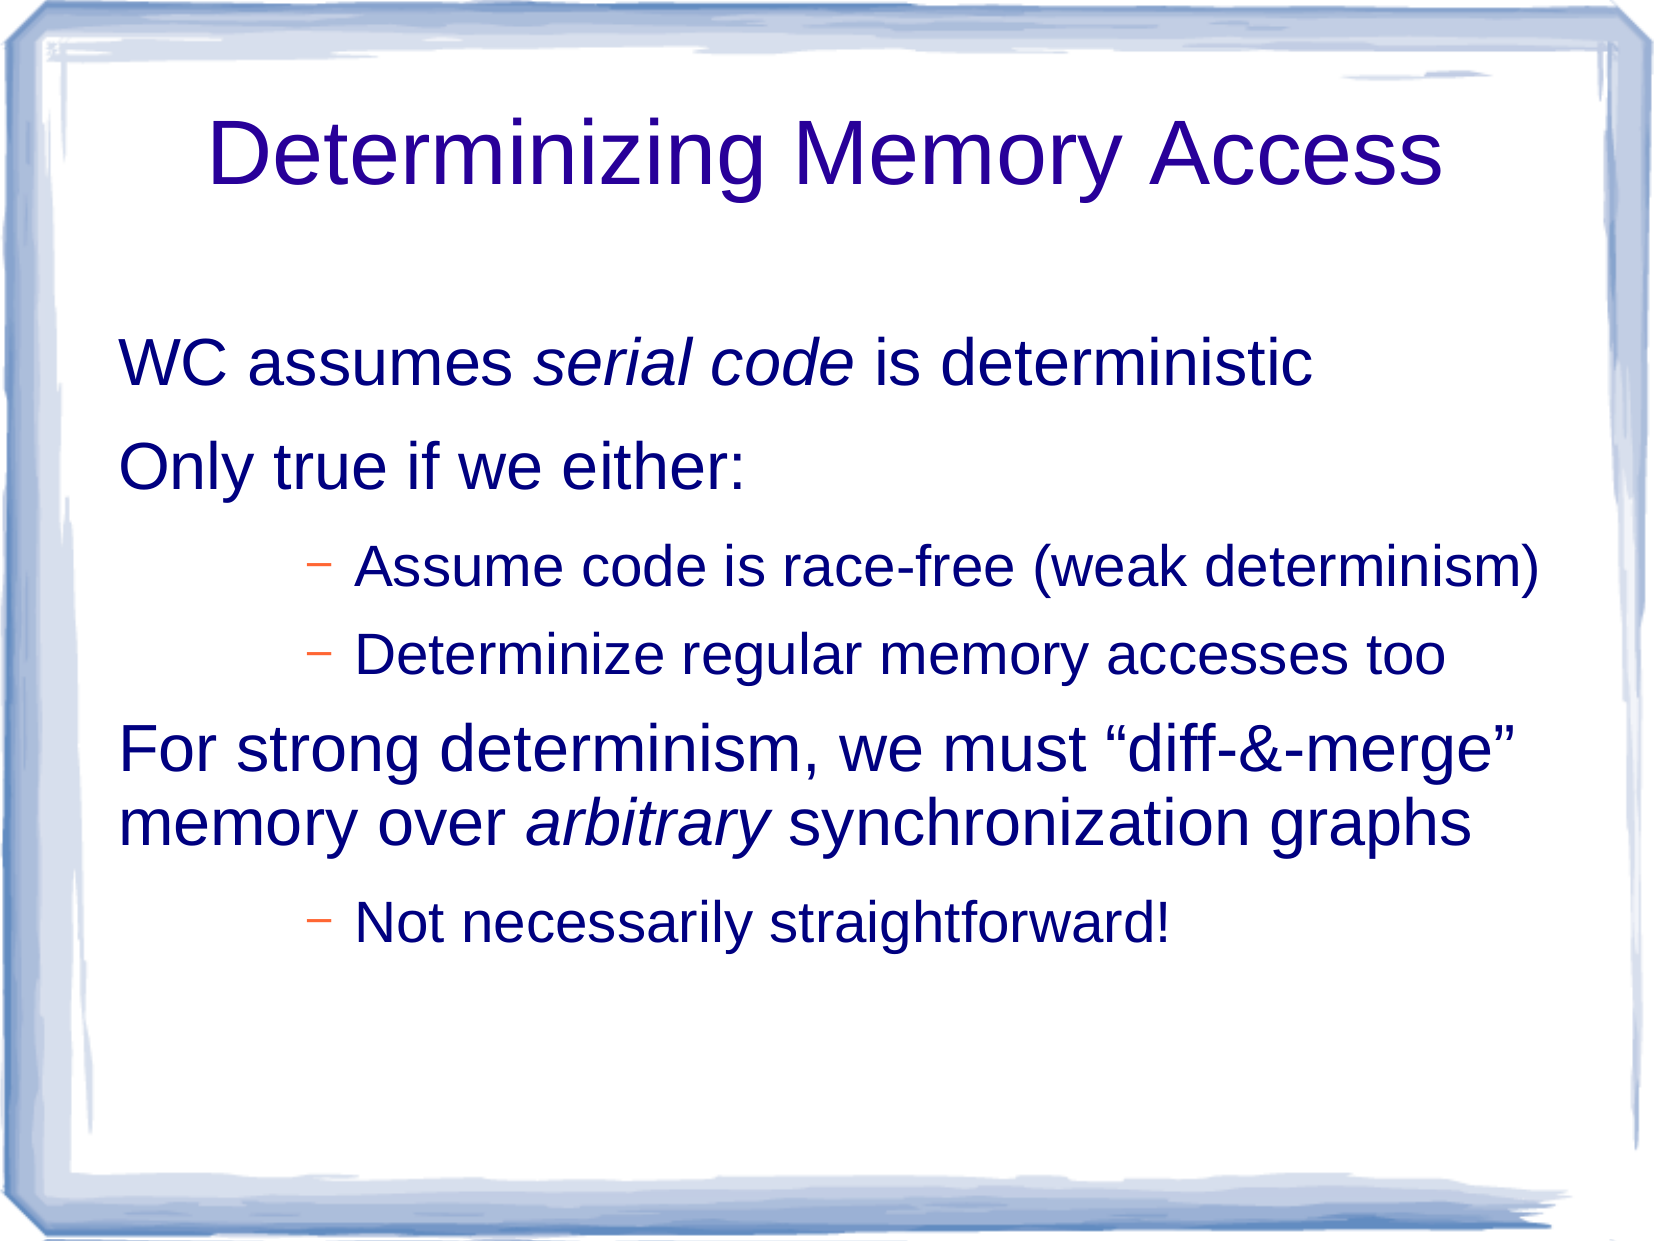

# Determinizing Memory Access
WC assumes serial code is deterministic
Only true if we either:
Assume code is race-free (weak determinism)
Determinize regular memory accesses too
For strong determinism, we must “diff-&-merge”
memory over arbitrary synchronization graphs
Not necessarily straightforward!